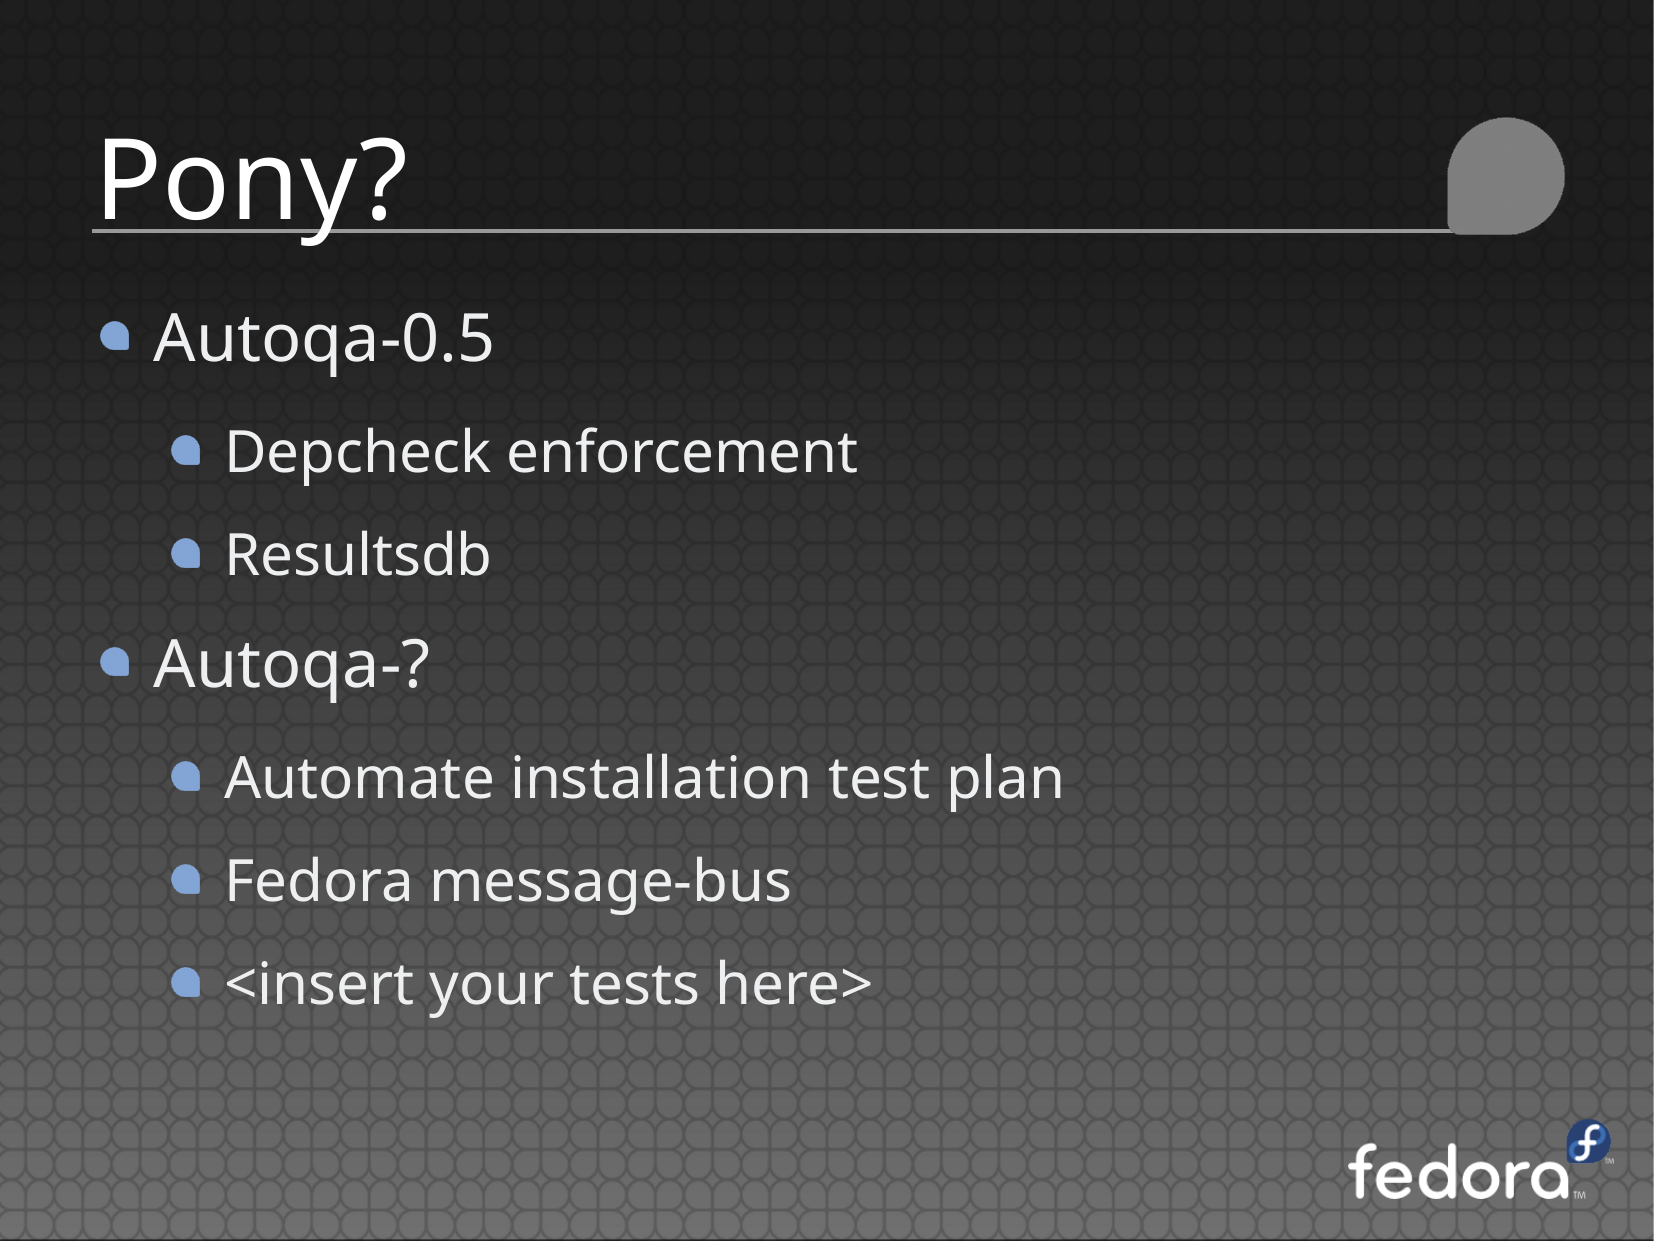

Pony?
# Autoqa-0.5
Depcheck enforcement
Resultsdb
Autoqa-?
Automate installation test plan
Fedora message-bus
<insert your tests here>